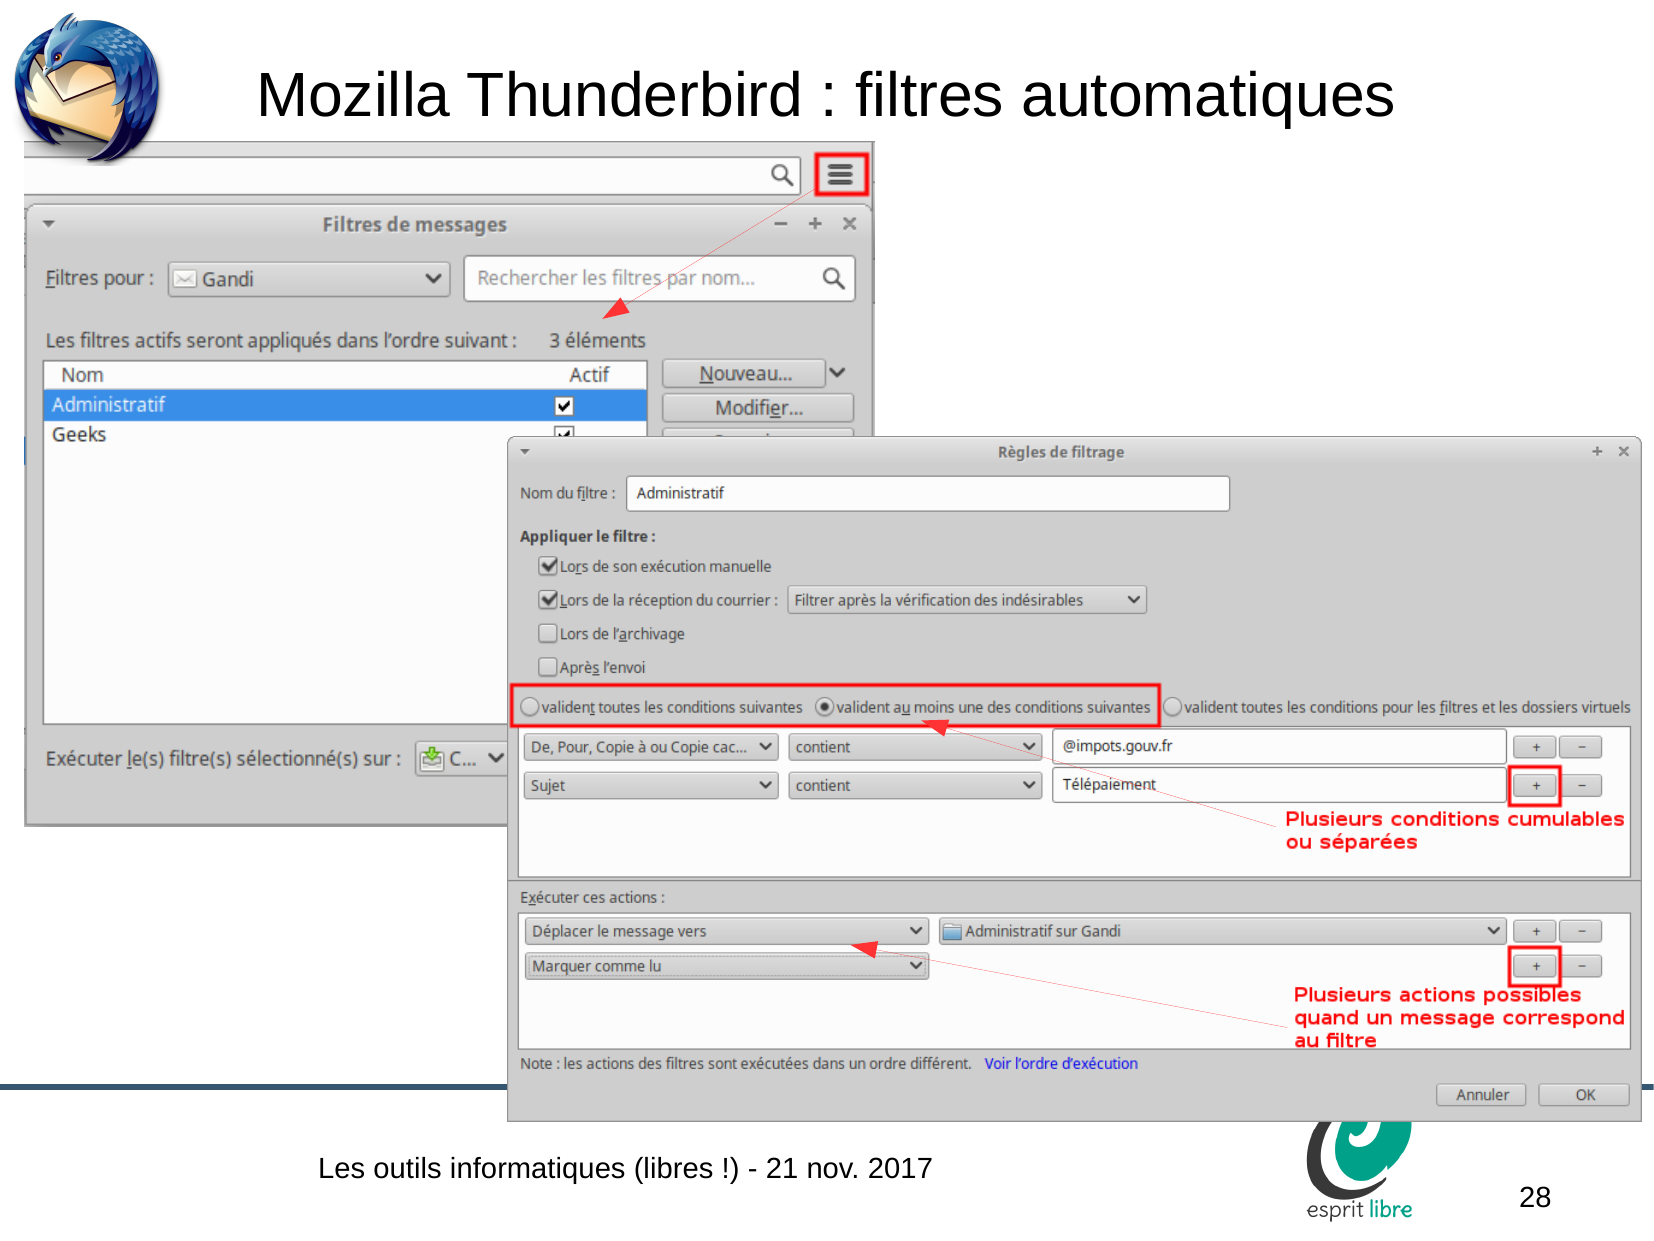

# Mozilla Thunderbird : filtres automatiques
Les outils informatiques (libres !) - 21 nov. 2017